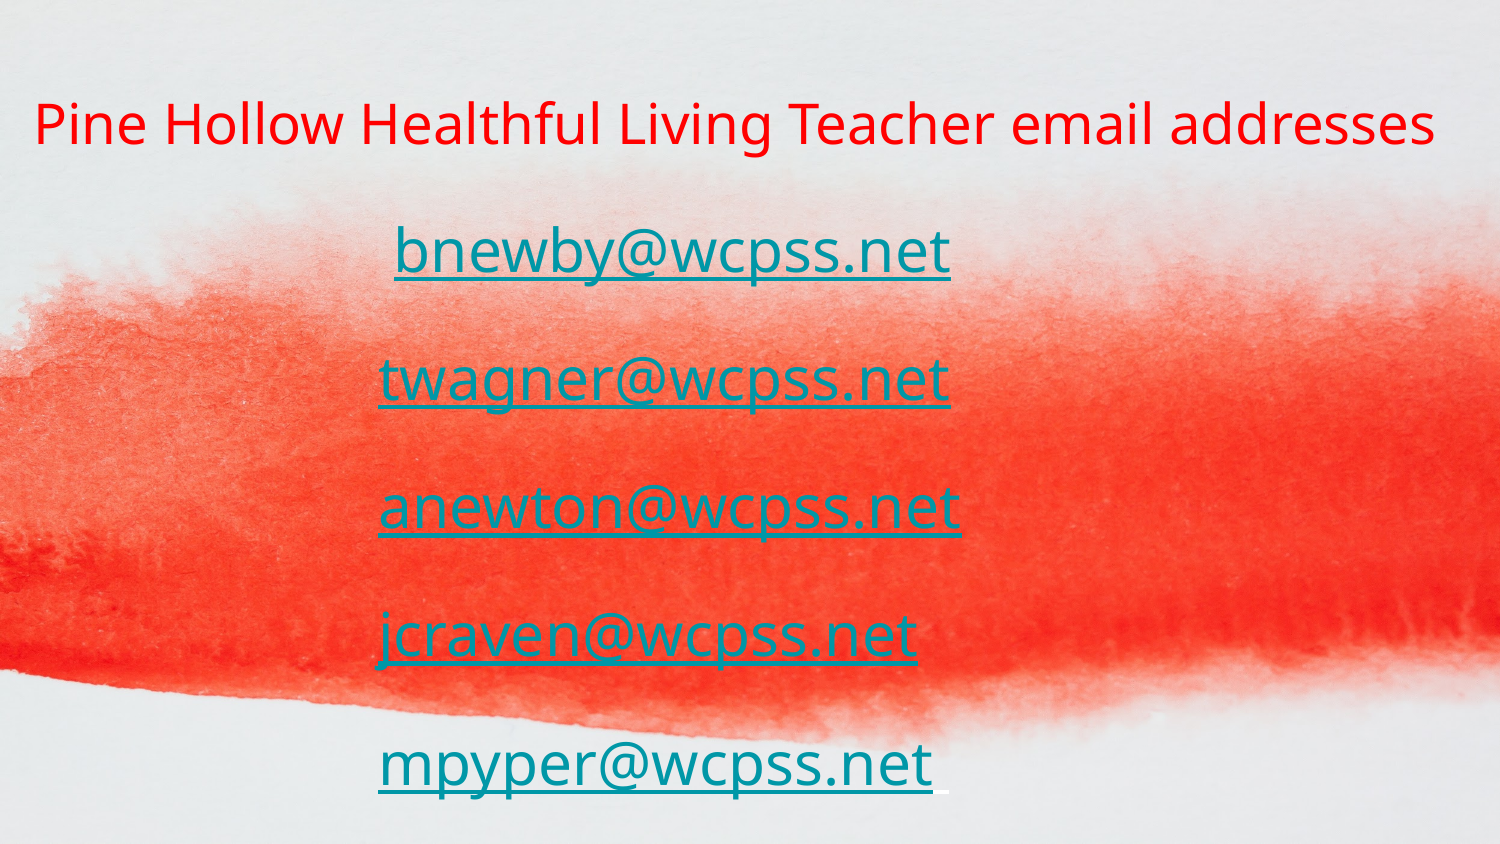

# Pine Hollow Healthful Living Teacher email addresses
 bnewby@wcpss.net
twagner@wcpss.net
anewton@wcpss.net
jcraven@wcpss.net
mpyper@wcpss.net